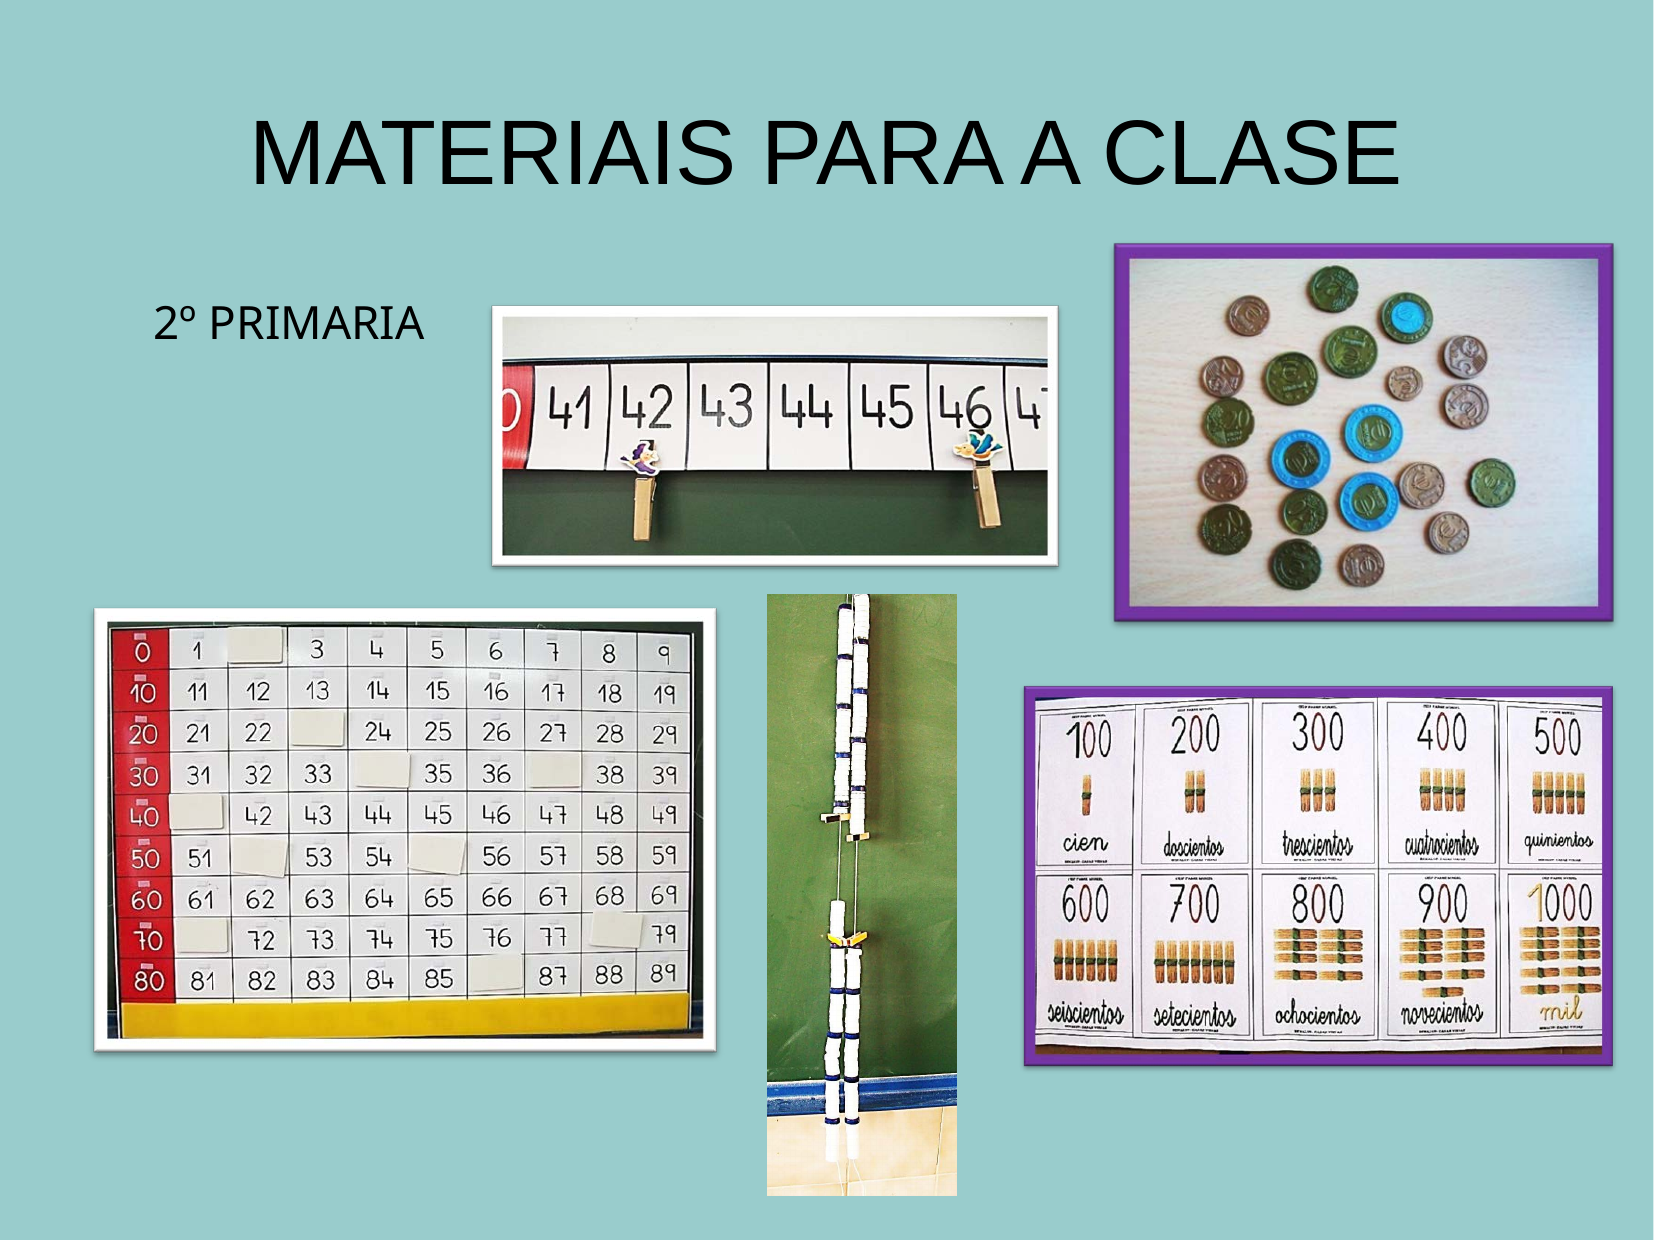

# MATERIAIS PARA A CLASE
2º PRIMARIA